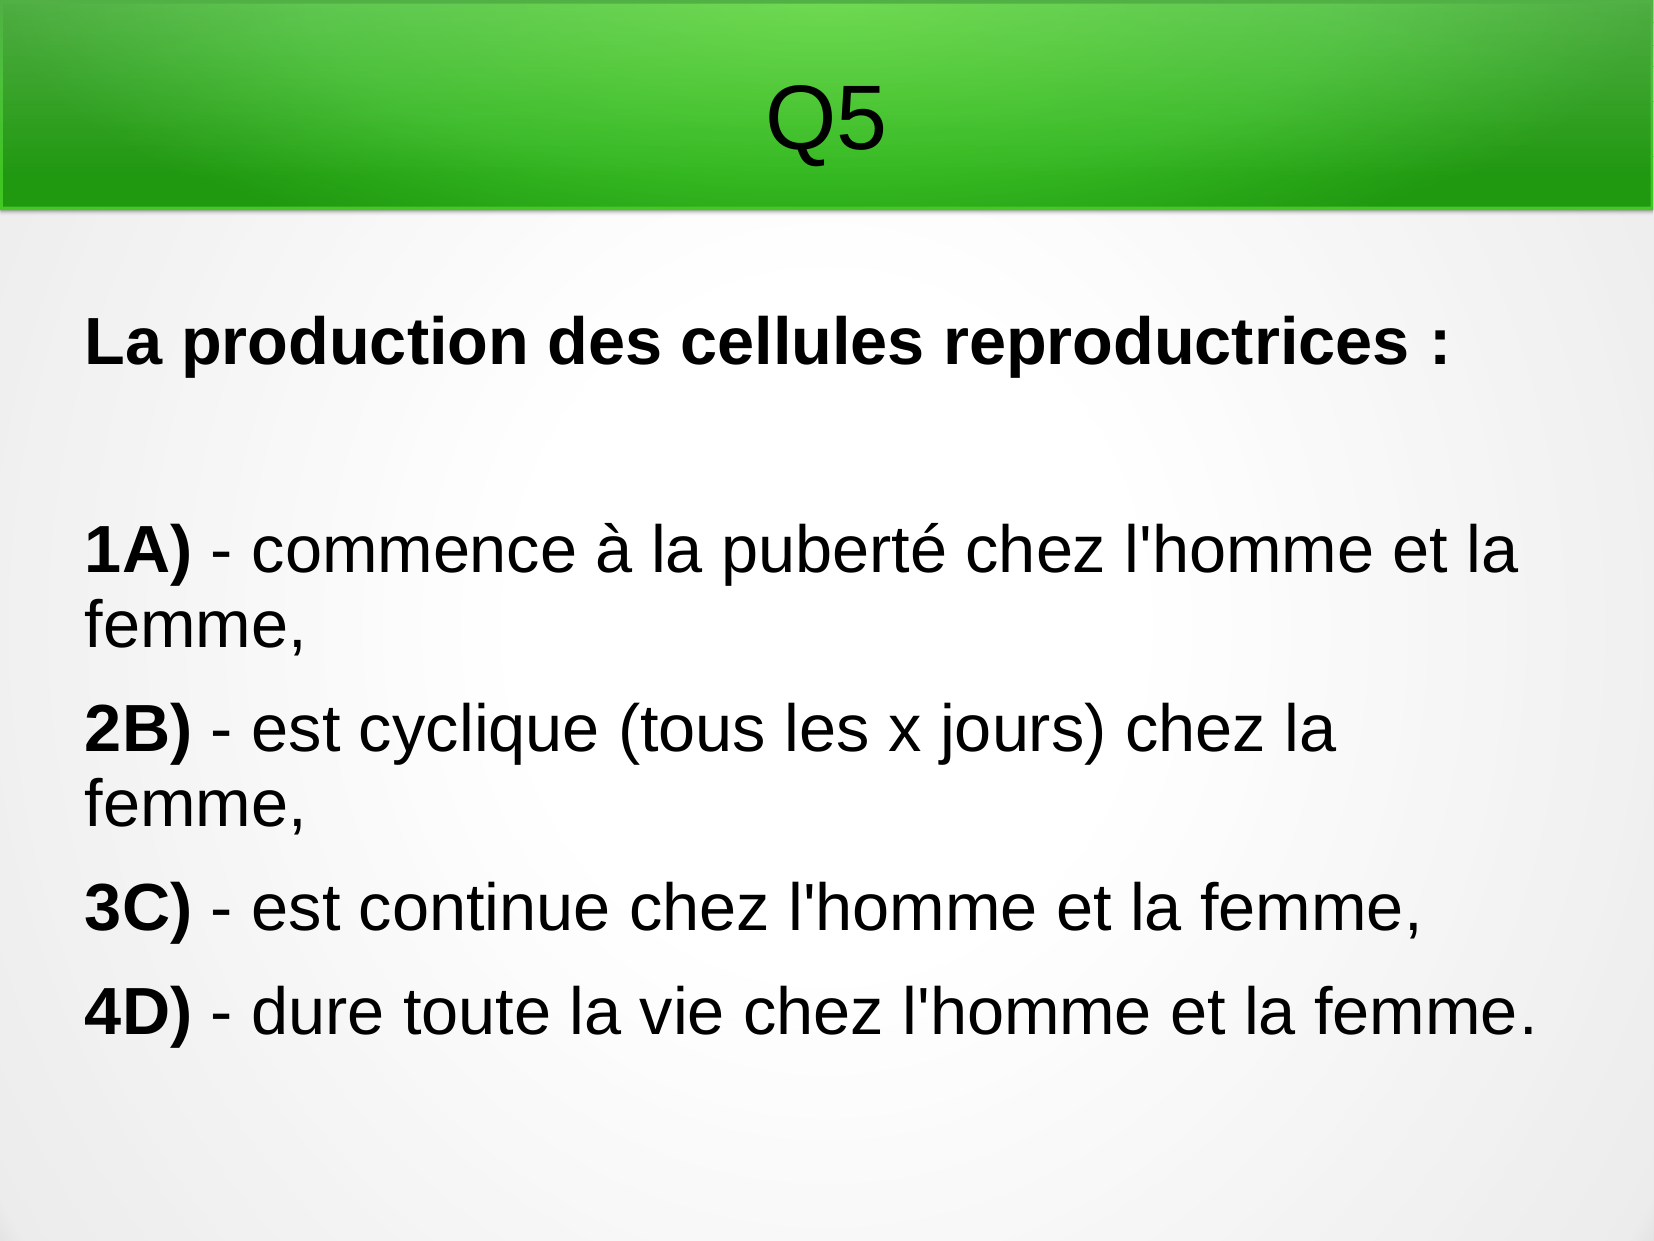

# Q5
La production des cellules reproductrices :
1A) - commence à la puberté chez l'homme et la femme,
2B) - est cyclique (tous les x jours) chez la femme,
3C) - est continue chez l'homme et la femme,
4D) - dure toute la vie chez l'homme et la femme.